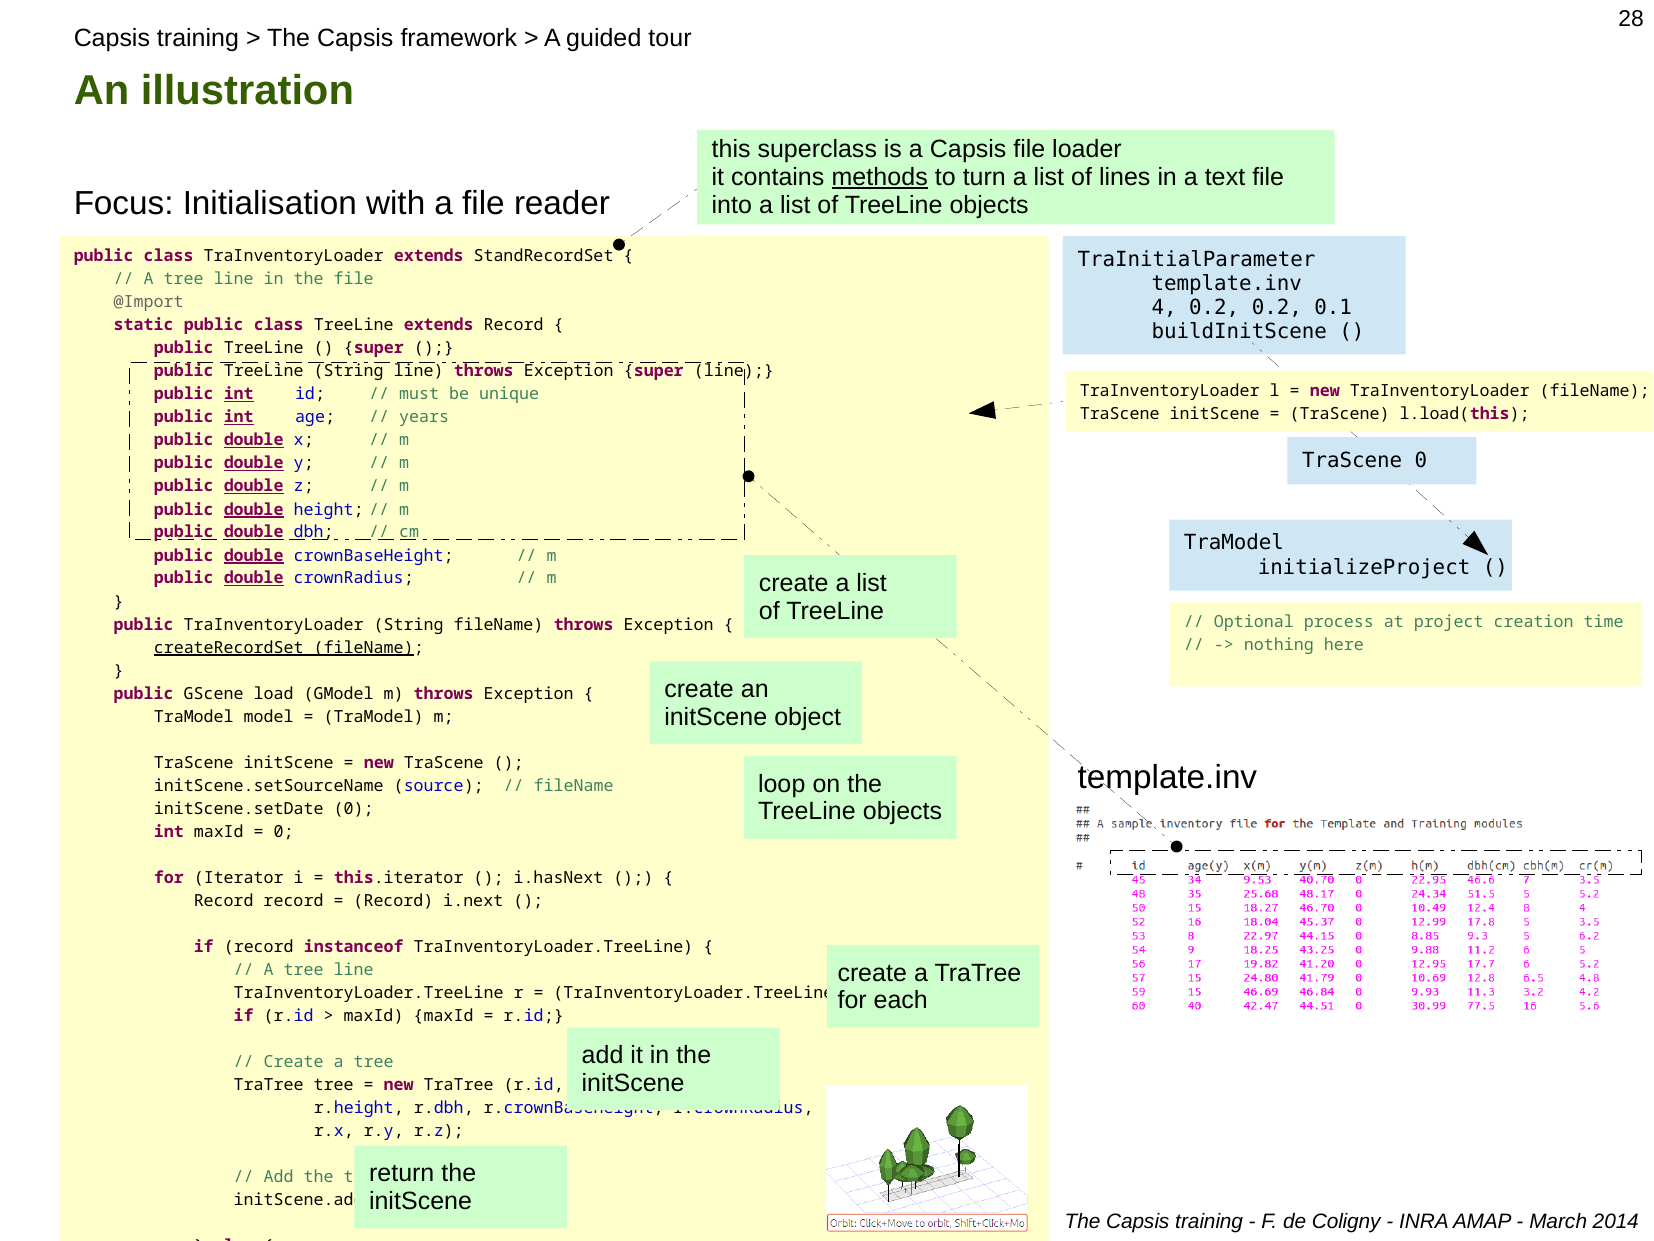

28
Capsis training > The Capsis framework > A guided tour
An illustration
this superclass is a Capsis file loader
it contains methods to turn a list of lines in a text file
into a list of TreeLine objects
Focus: Initialisation with a file reader
public class TraInventoryLoader extends StandRecordSet {
 // A tree line in the file
 @Import
 static public class TreeLine extends Record {
 public TreeLine () {super ();}
 public TreeLine (String line) throws Exception {super (line);}
 public int	id;	// must be unique
 public int	age;	// years
 public double x;	// m
 public double y;	// m
 public double z;	// m
 public double height;	// m
 public double dbh;	// cm
 public double crownBaseHeight;	// m
 public double crownRadius;		// m
 }
 public TraInventoryLoader (String fileName) throws Exception {
 createRecordSet (fileName);
 }
 public GScene load (GModel m) throws Exception {
 TraModel model = (TraModel) m;
 TraScene initScene = new TraScene ();
 initScene.setSourceName (source); // fileName
 initScene.setDate (0);
 int maxId = 0;
 for (Iterator i = this.iterator (); i.hasNext ();) {
 Record record = (Record) i.next ();
 if (record instanceof TraInventoryLoader.TreeLine) {
 // A tree line
 TraInventoryLoader.TreeLine r = (TraInventoryLoader.TreeLine) record;
 if (r.id > maxId) {maxId = r.id;}
 // Create a tree
 TraTree tree = new TraTree (r.id, initScene, r.age,
 r.height, r.dbh, r.crownBaseHeight, r.crownRadius,
 r.x, r.y, r.z);
 // Add the tree in the scene
 initScene.addTree (tree);
 } else {
 throw new Exception ("Unrecognized record : "+record);
 }
 }
 return initScene;
 }
}
TraInitialParameter
	template.inv
	4, 0.2, 0.2, 0.1
	buildInitScene ()
TraInventoryLoader l = new TraInventoryLoader (fileName);
TraScene initScene = (TraScene) l.load(this);
TraScene 0
TraModel
	initializeProject ()
create a list
of TreeLine
// Optional process at project creation time
// -> nothing here
create an
initScene object
template.inv
loop on the
TreeLine objects
create a TraTree
for each
add it in the
initScene
return the
initScene
The Capsis training - F. de Coligny - INRA AMAP - March 2014